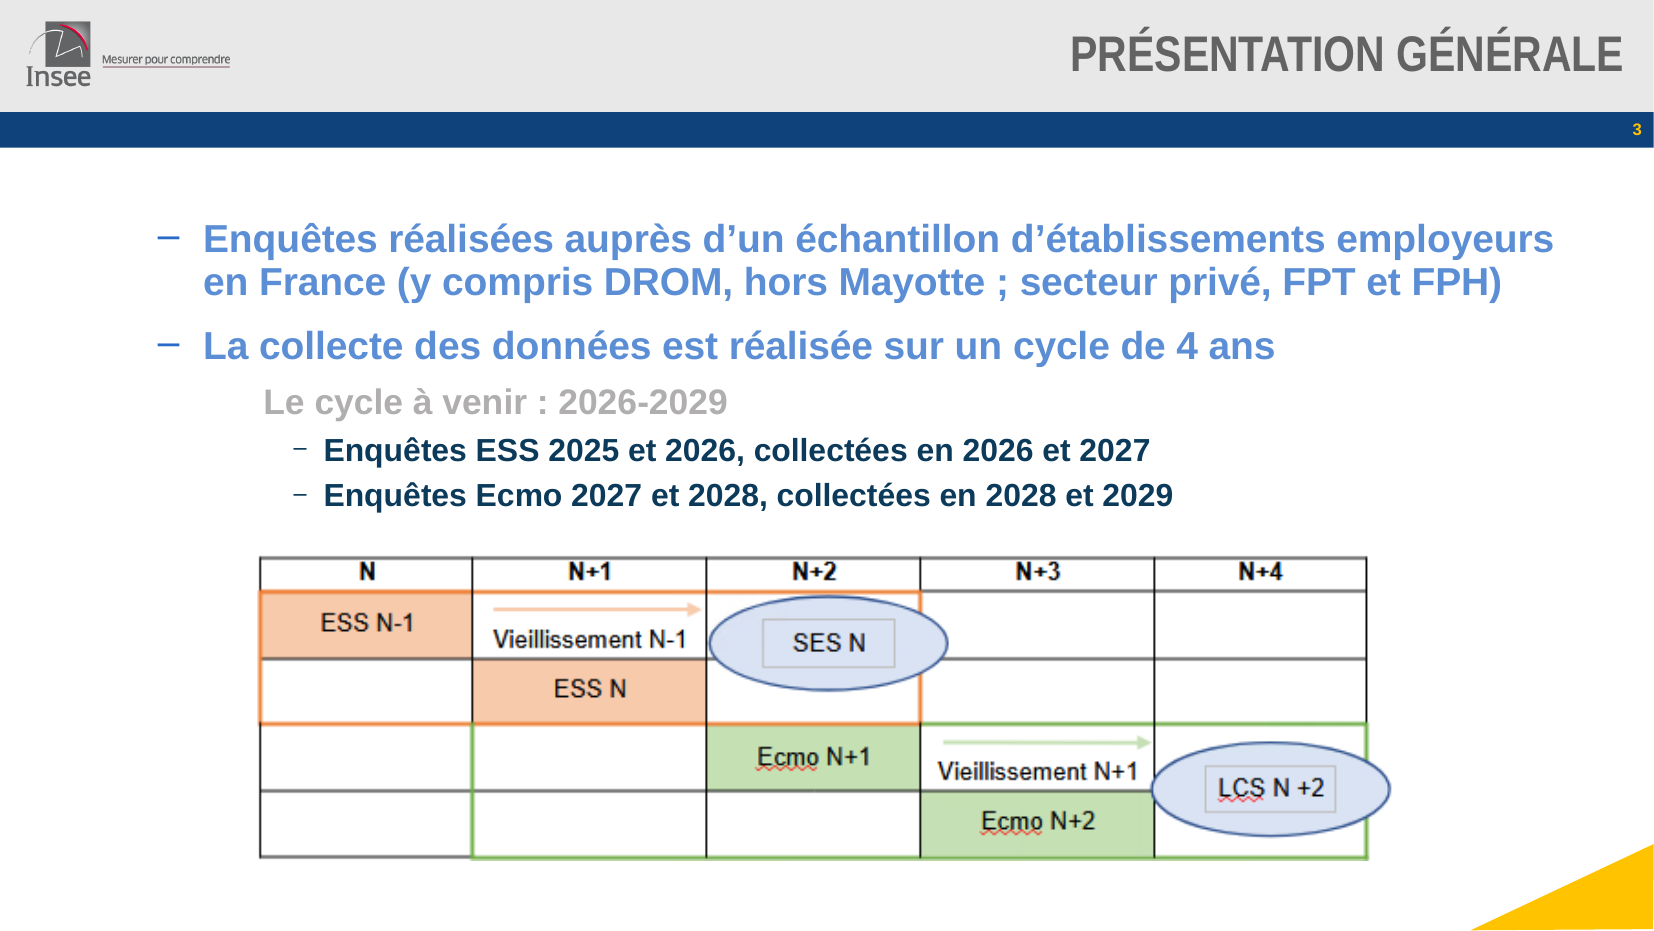

Présentation générale
3
# Enquêtes réalisées auprès d’un échantillon d’établissements employeurs en France (y compris DROM, hors Mayotte ; secteur privé, FPT et FPH)
La collecte des données est réalisée sur un cycle de 4 ans
Le cycle à venir : 2026-2029
Enquêtes ESS 2025 et 2026, collectées en 2026 et 2027
Enquêtes Ecmo 2027 et 2028, collectées en 2028 et 2029